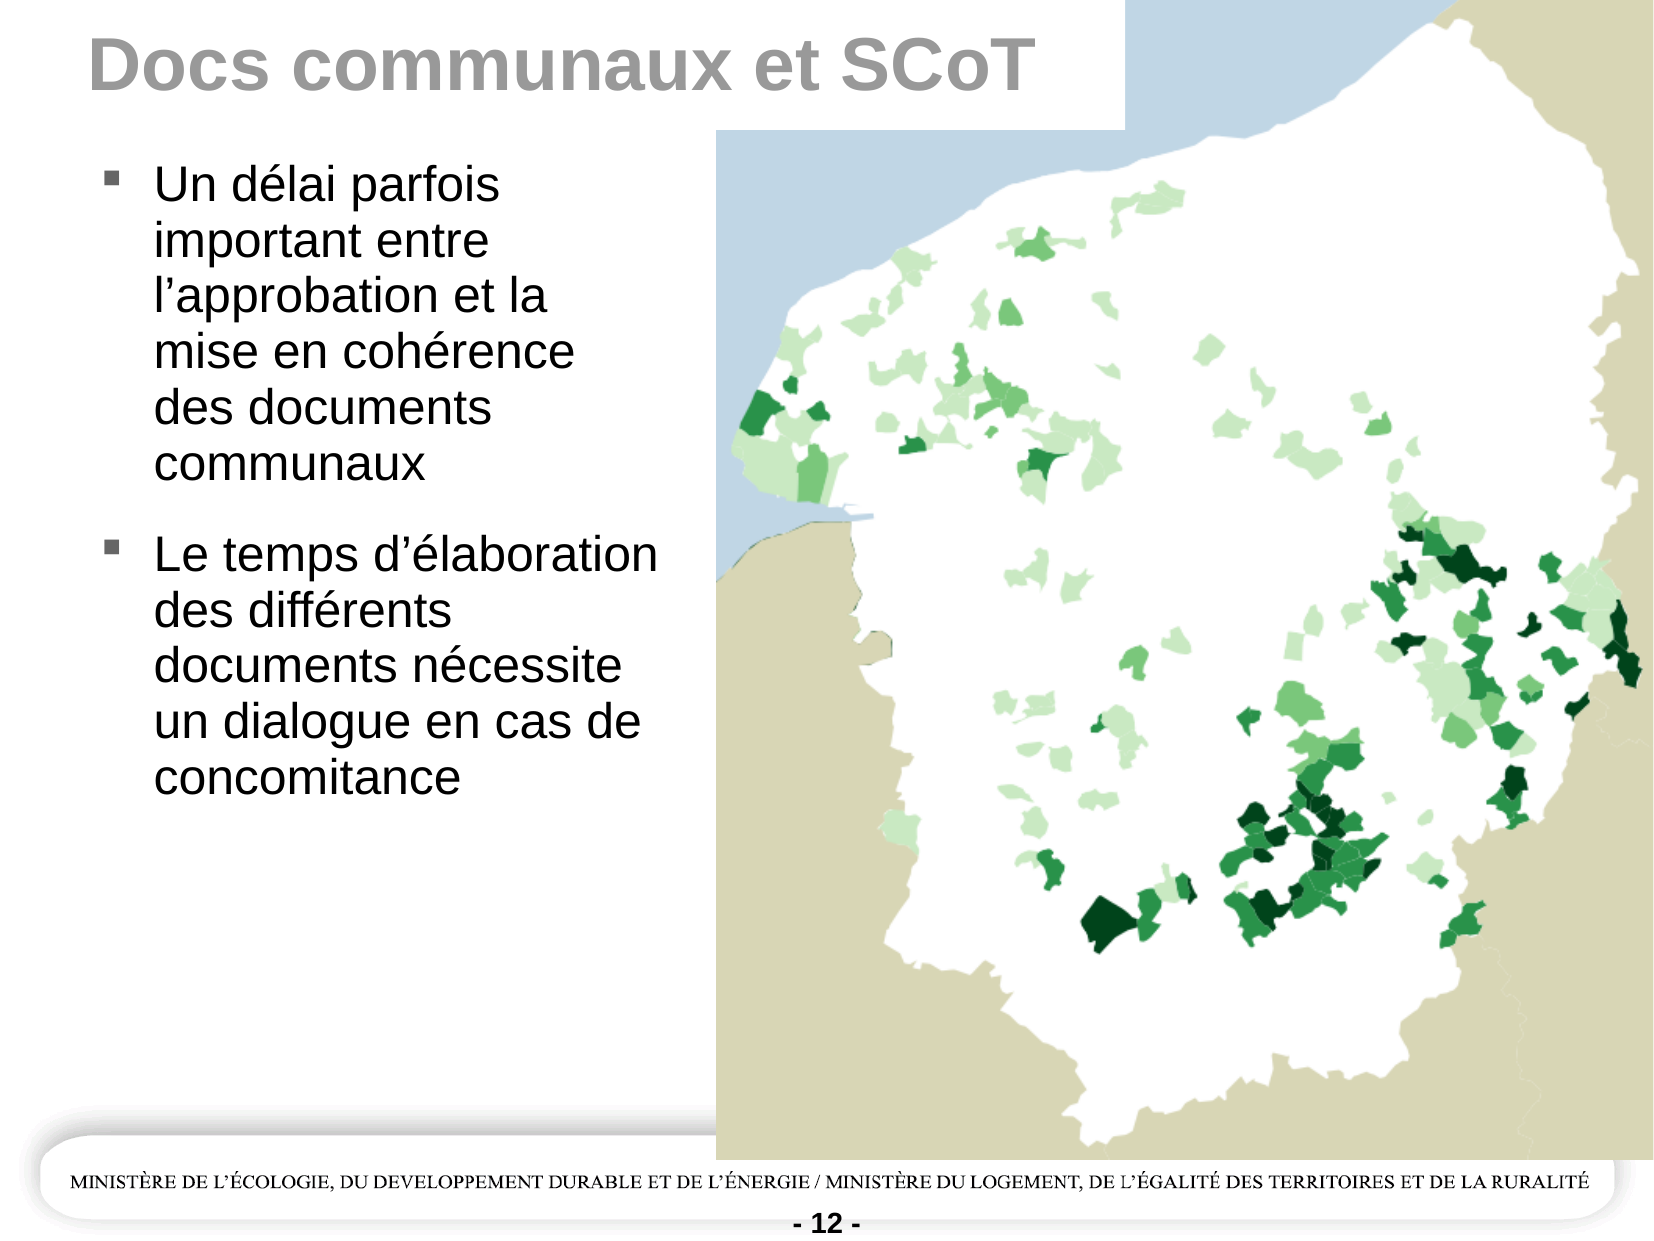

Docs communaux et SCoT
# Un délai parfois important entre l’approbation et la mise en cohérence des documents communaux
Le temps d’élaboration des différents documents nécessite un dialogue en cas de concomitance